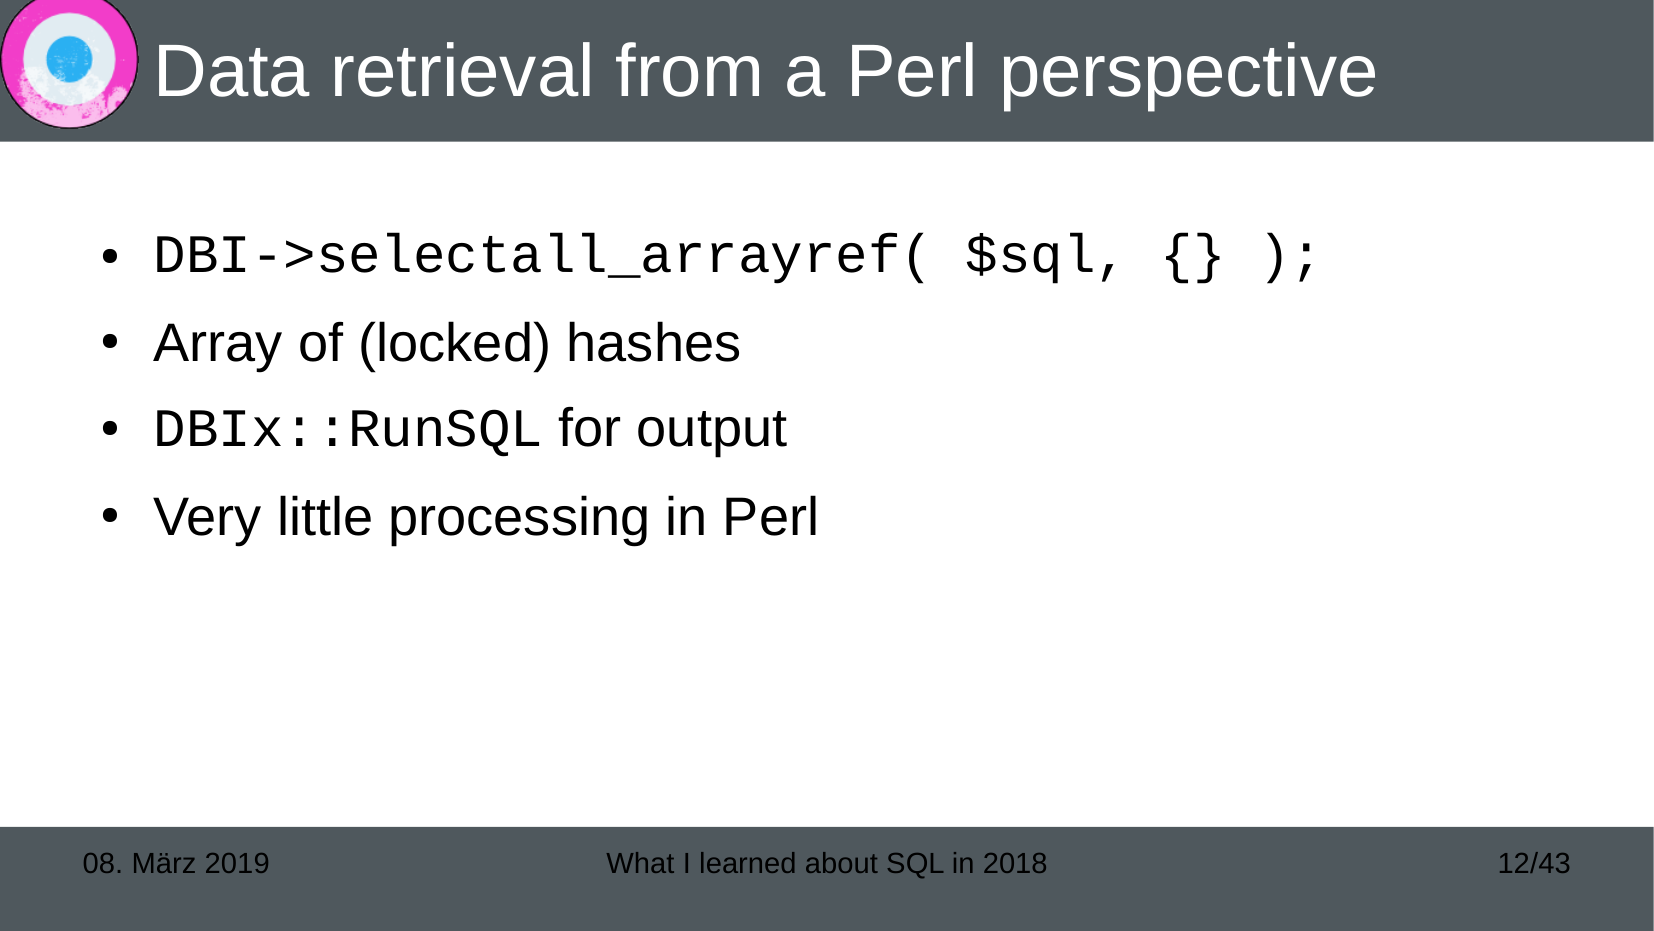

# Data retrieval from a Perl perspective
DBI->selectall_arrayref( $sql, {} );
Array of (locked) hashes
DBIx::RunSQL for output
Very little processing in Perl
08. März 2019
12